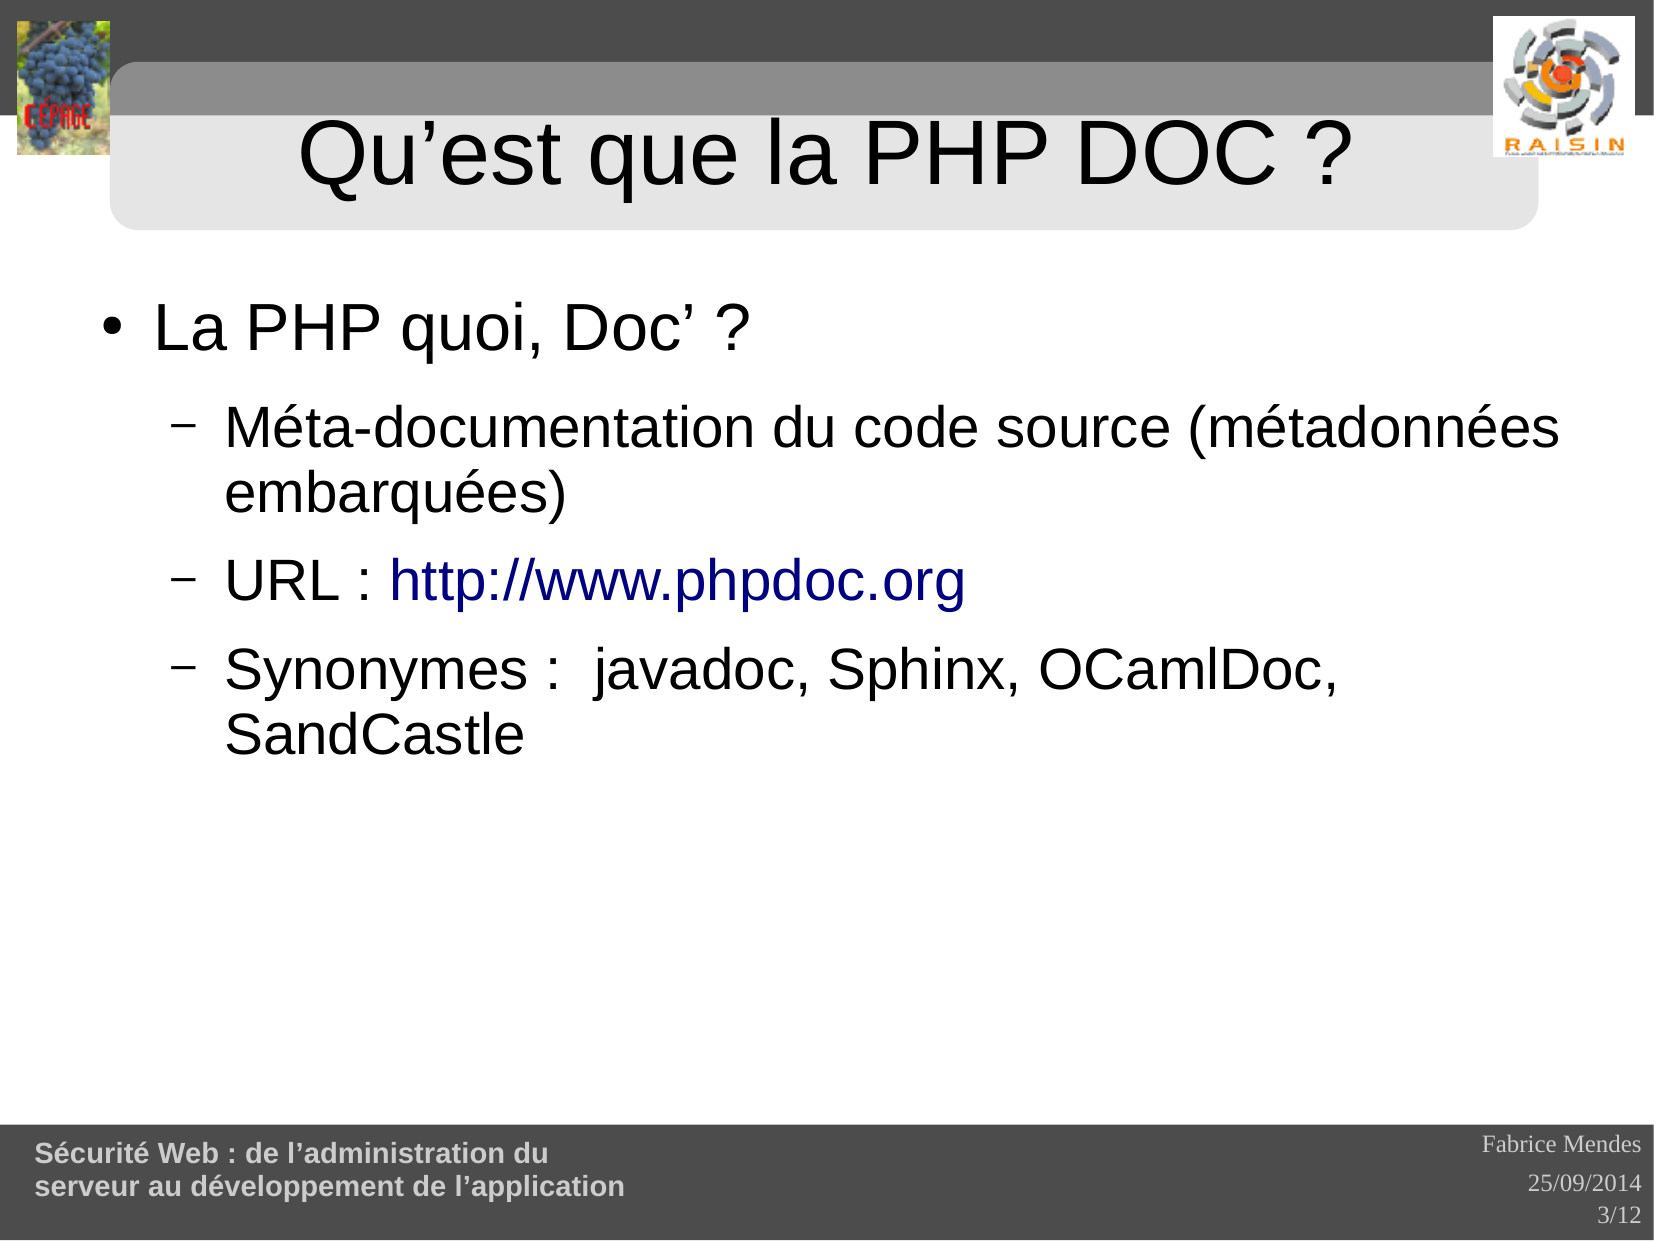

# Qu’est que la PHP DOC ?
La PHP quoi, Doc’ ?
Méta-documentation du code source (métadonnées embarquées)
URL : http://www.phpdoc.org
Synonymes : javadoc, Sphinx, OCamlDoc, SandCastle